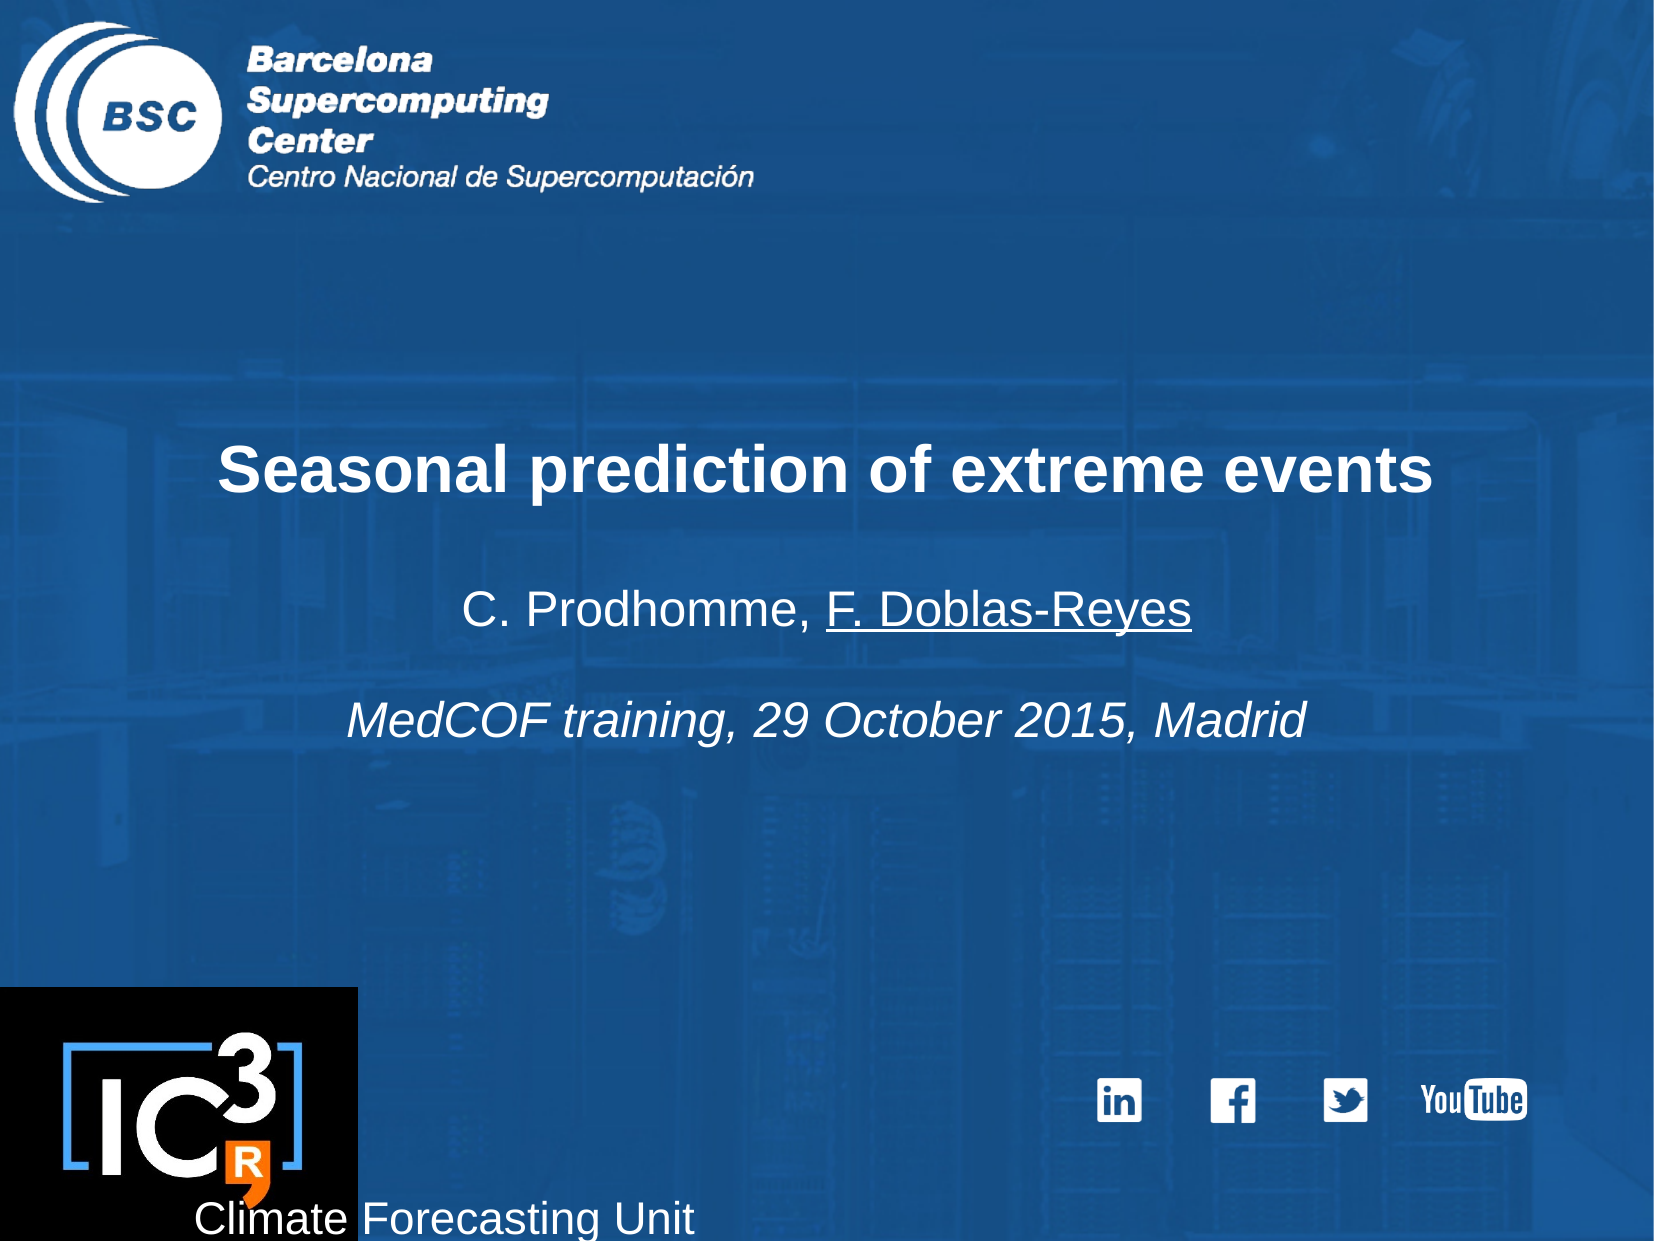

# Seasonal prediction of extreme events C. Prodhomme, F. Doblas-Reyes MedCOF training, 29 October 2015, Madrid